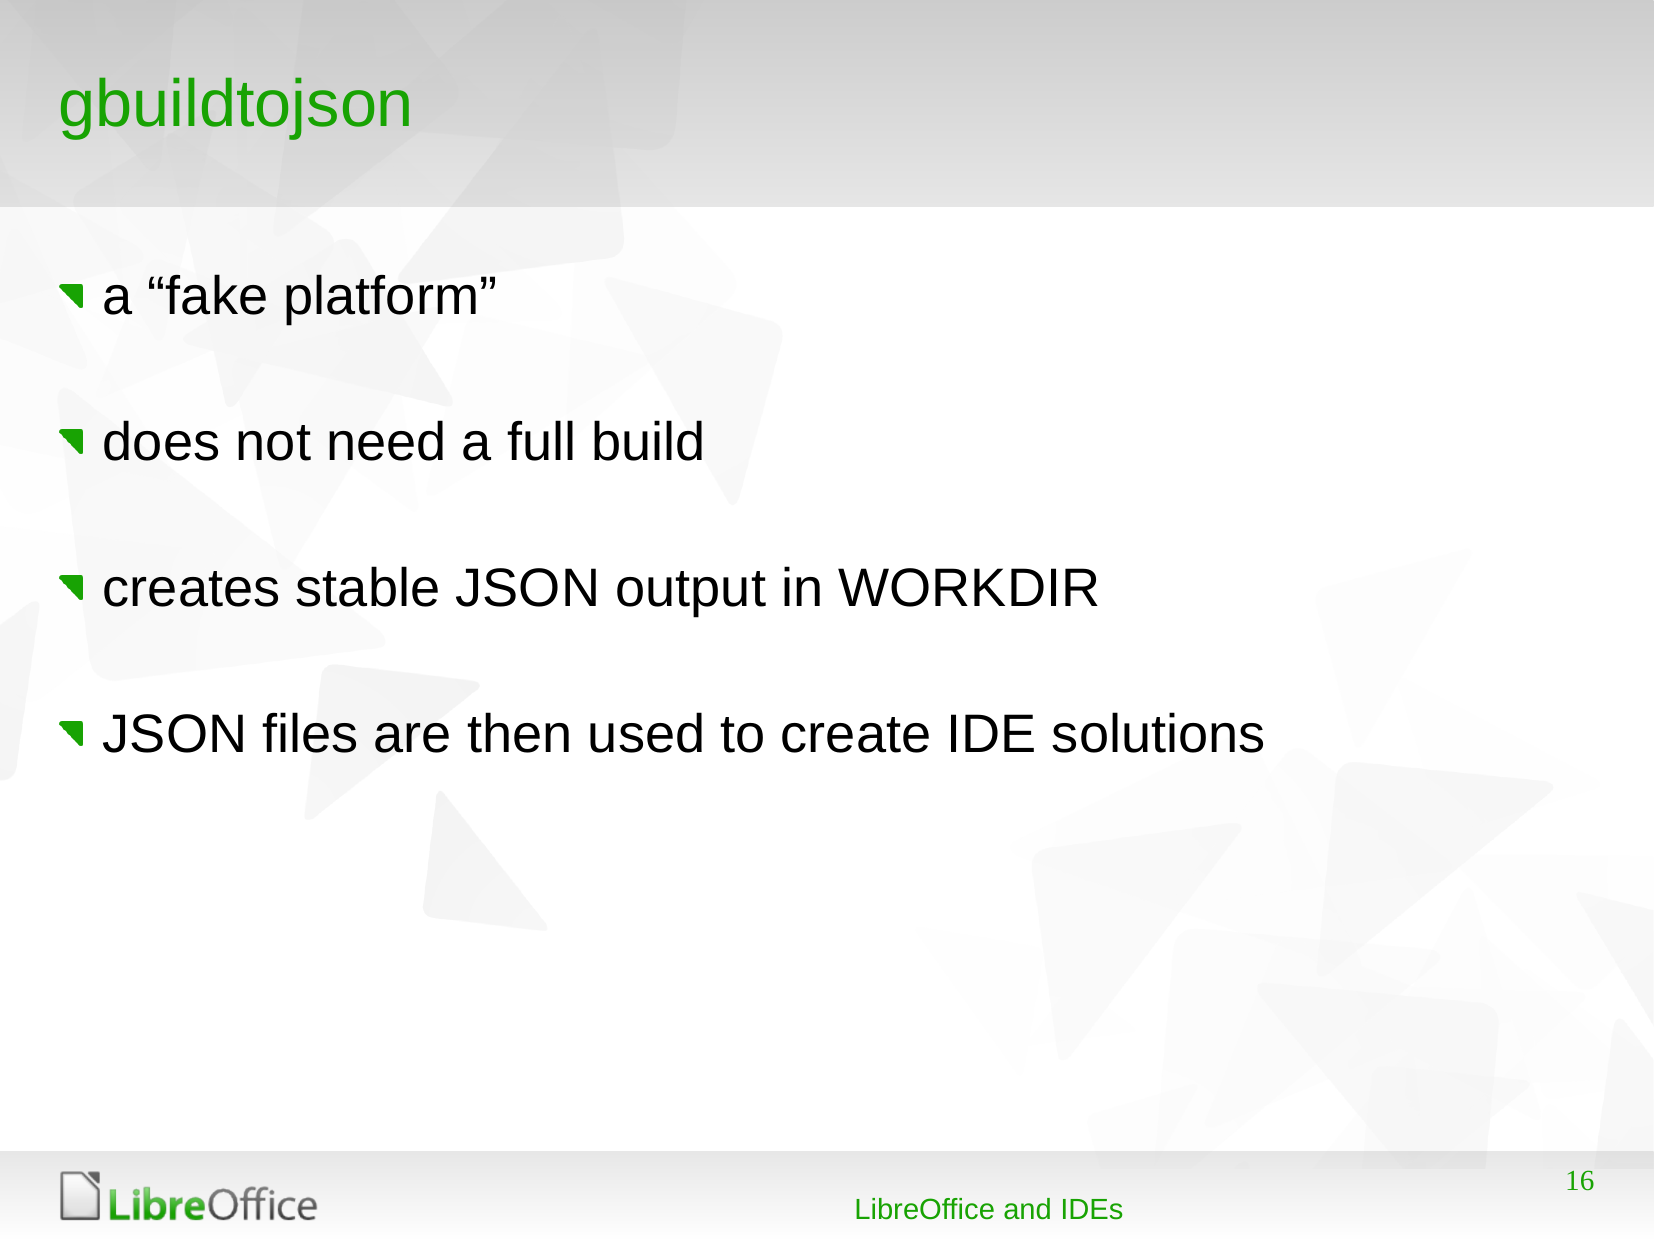

# gbuildtojson
a “fake platform”
does not need a full build
creates stable JSON output in WORKDIR
JSON files are then used to create IDE solutions
16